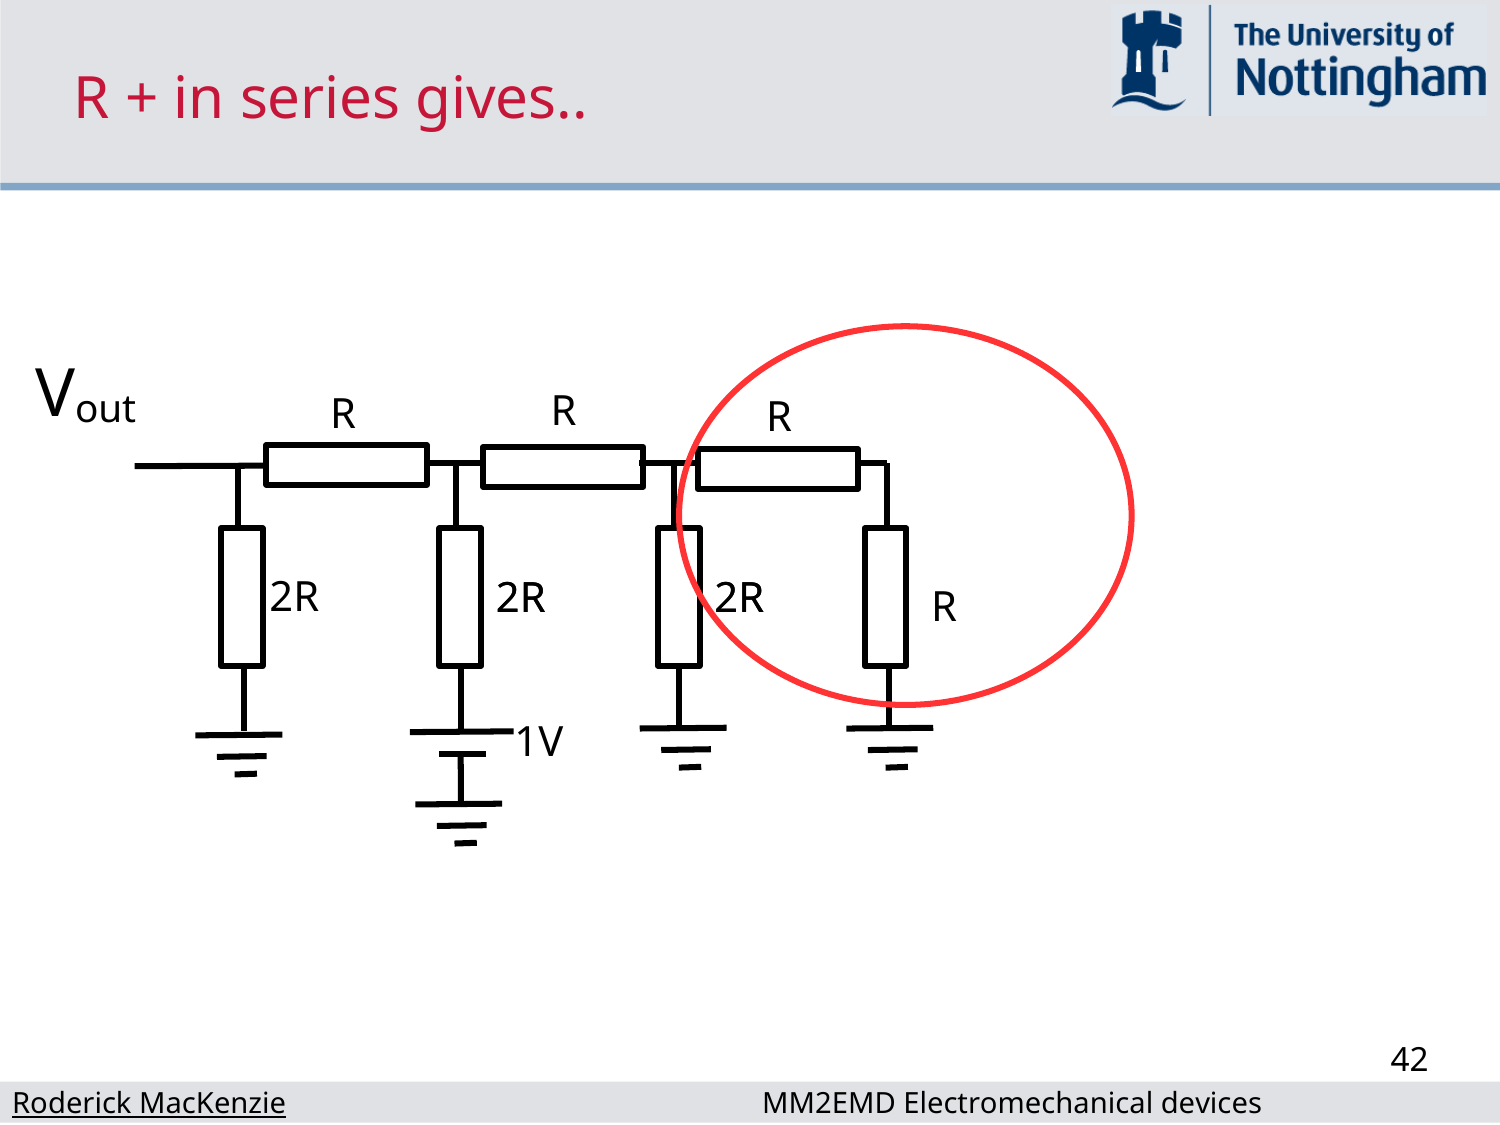

# R + in series gives..
Vout
R
R
R
2R
2R
2R
2R
2R
R
1V